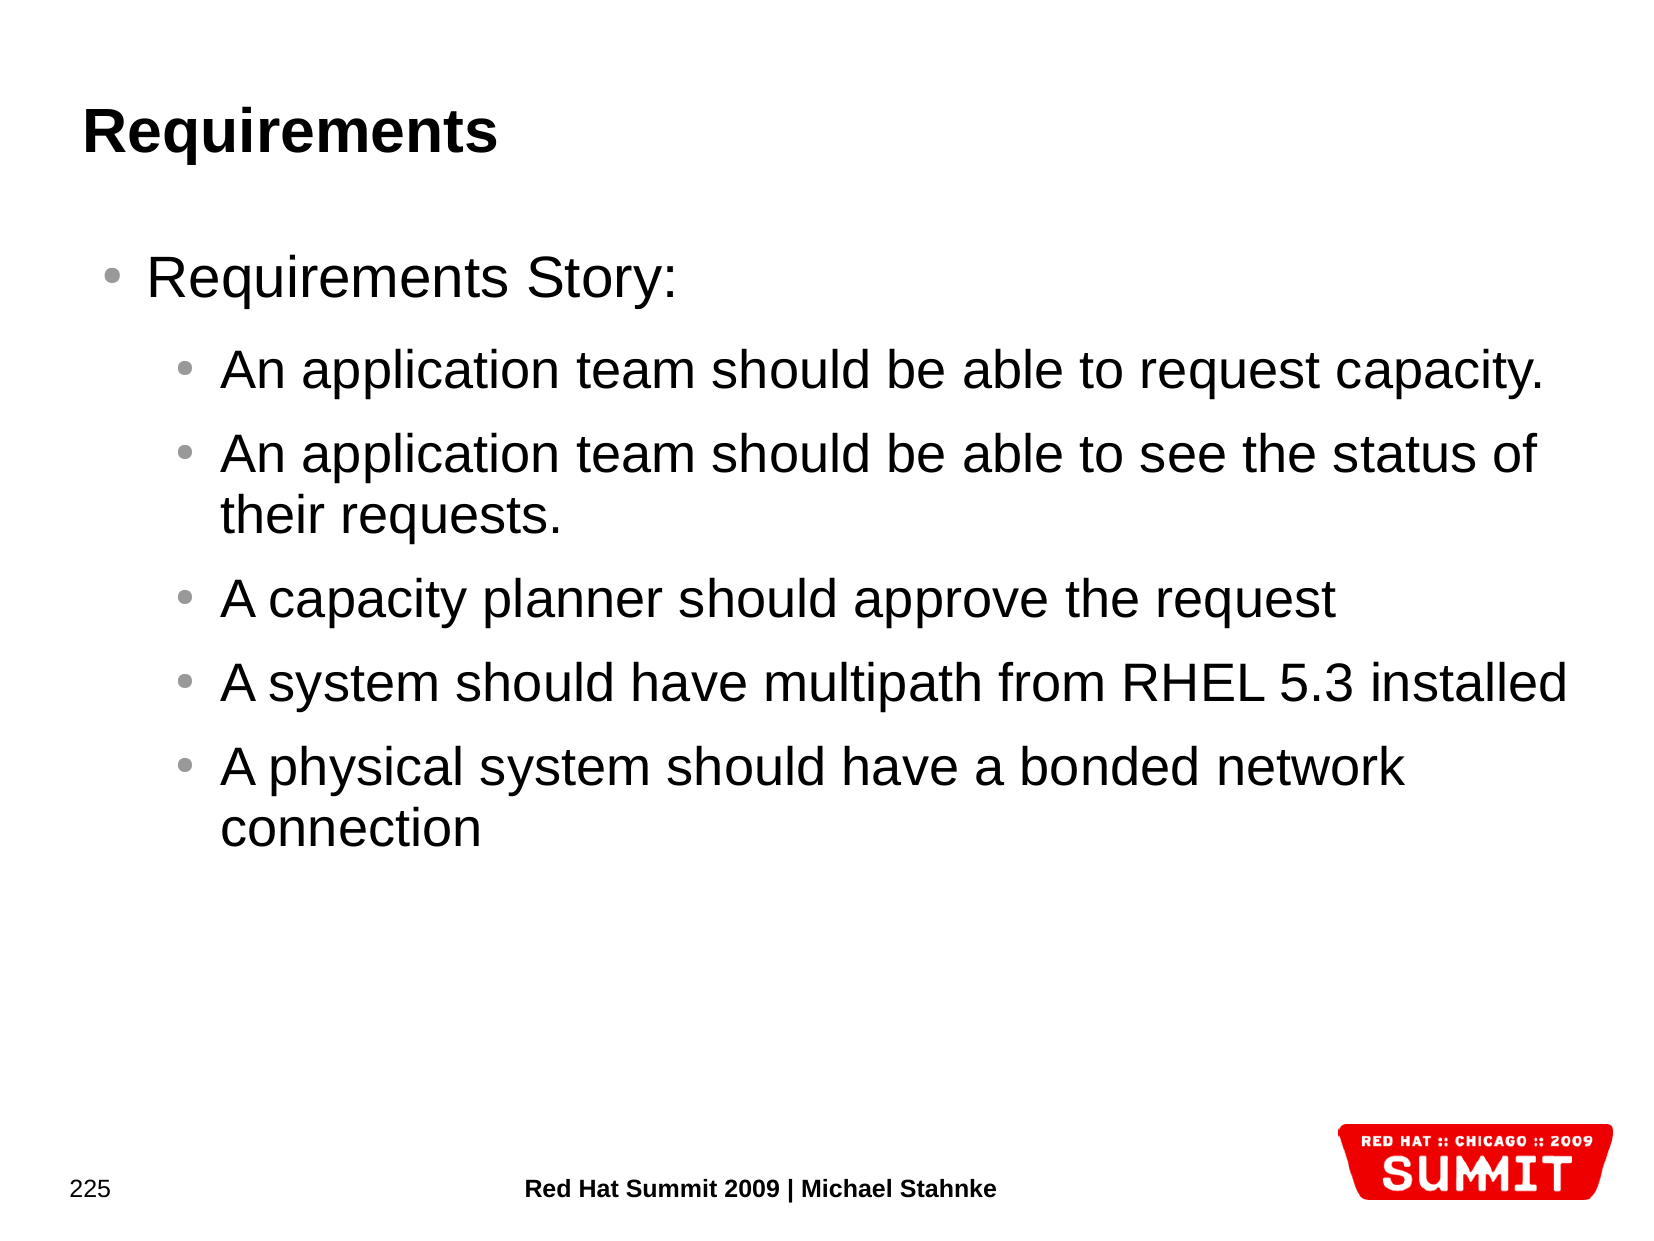

# Requirements
Requirements Story:
An application team should be able to request capacity.
An application team should be able to see the status of their requests.
A capacity planner should approve the request
A system should have multipath from RHEL 5.3 installed
A physical system should have a bonded network connection